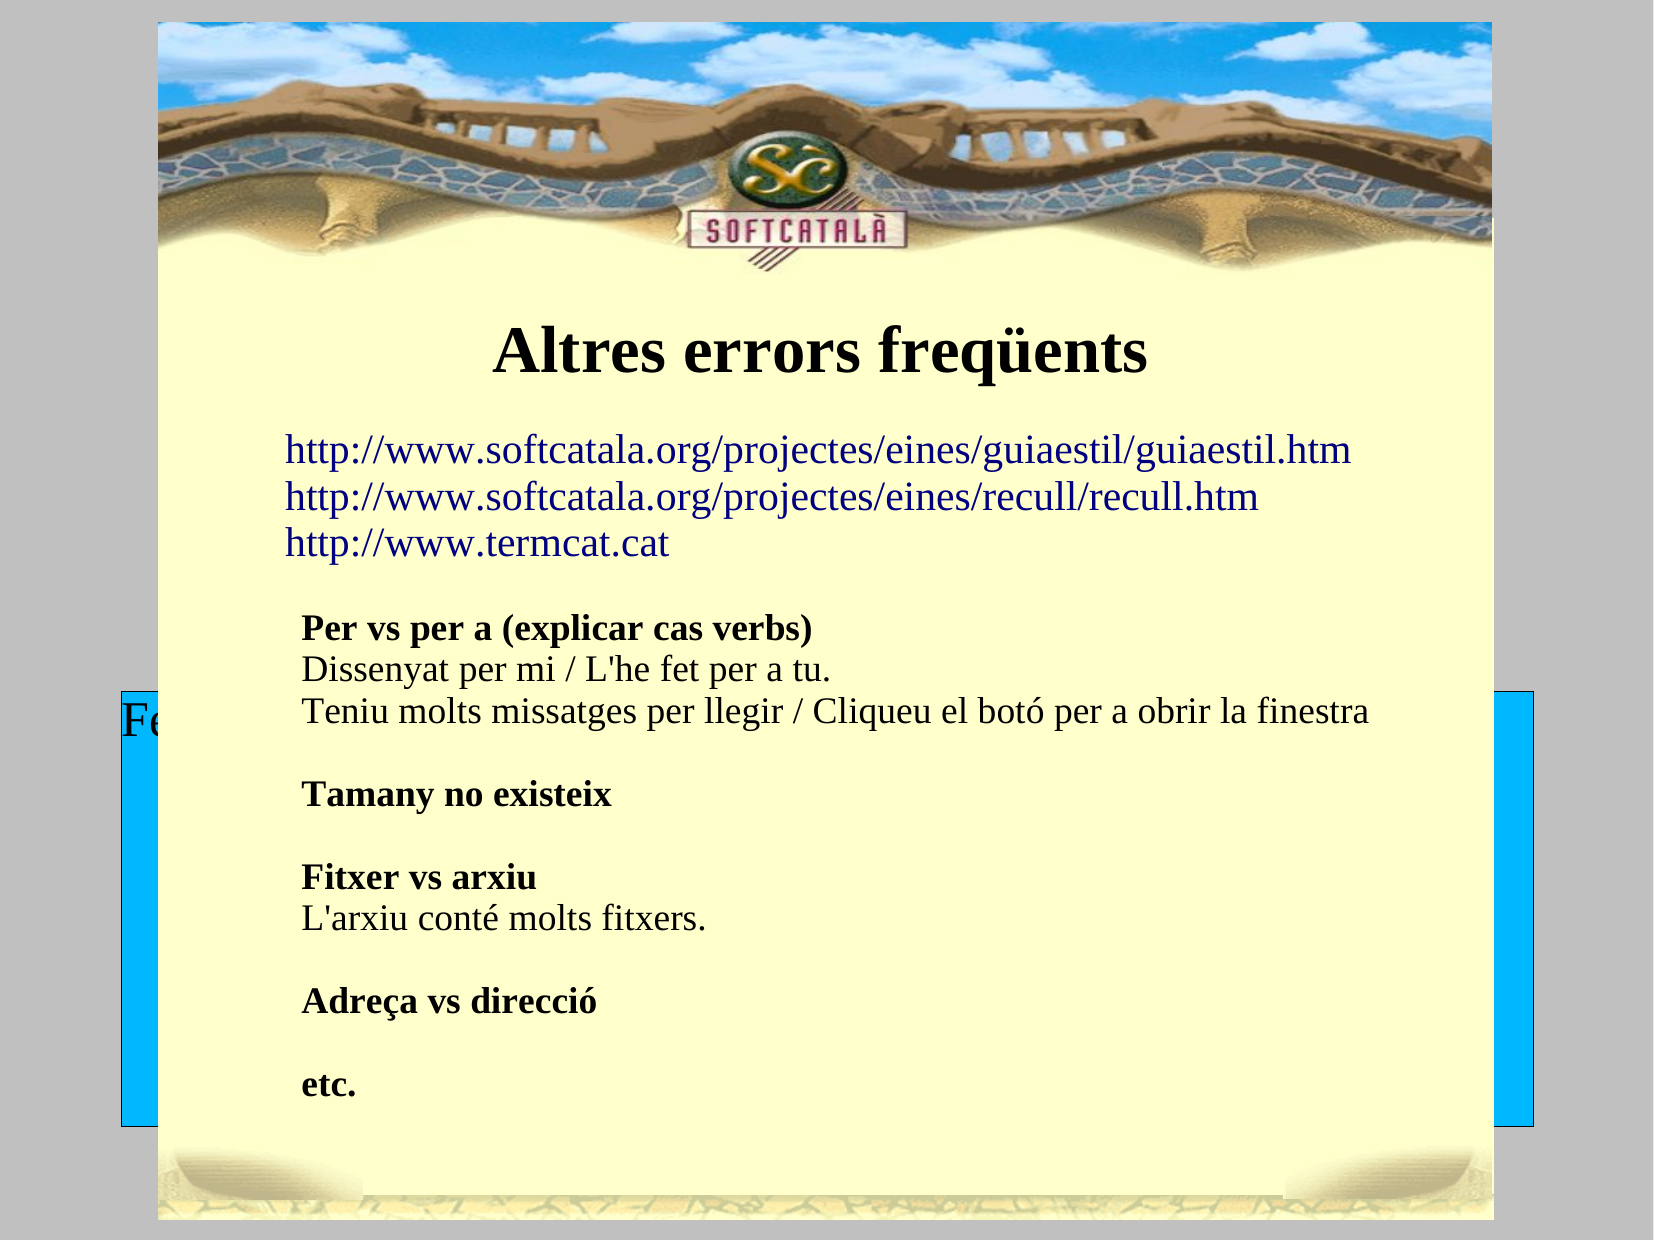

#
Altres errors freqüents
http://www.softcatala.org/projectes/eines/guiaestil/guiaestil.htm
http://www.softcatala.org/projectes/eines/recull/recull.htm
http://www.termcat.cat
Per vs per a (explicar cas verbs)
Dissenyat per mi / L'he fet per a tu.
Teniu molts missatges per llegir / Cliqueu el botó per a obrir la finestra
Tamany no existeix
Fitxer vs arxiu
L'arxiu conté molts fitxers.
Adreça vs direcció
etc.